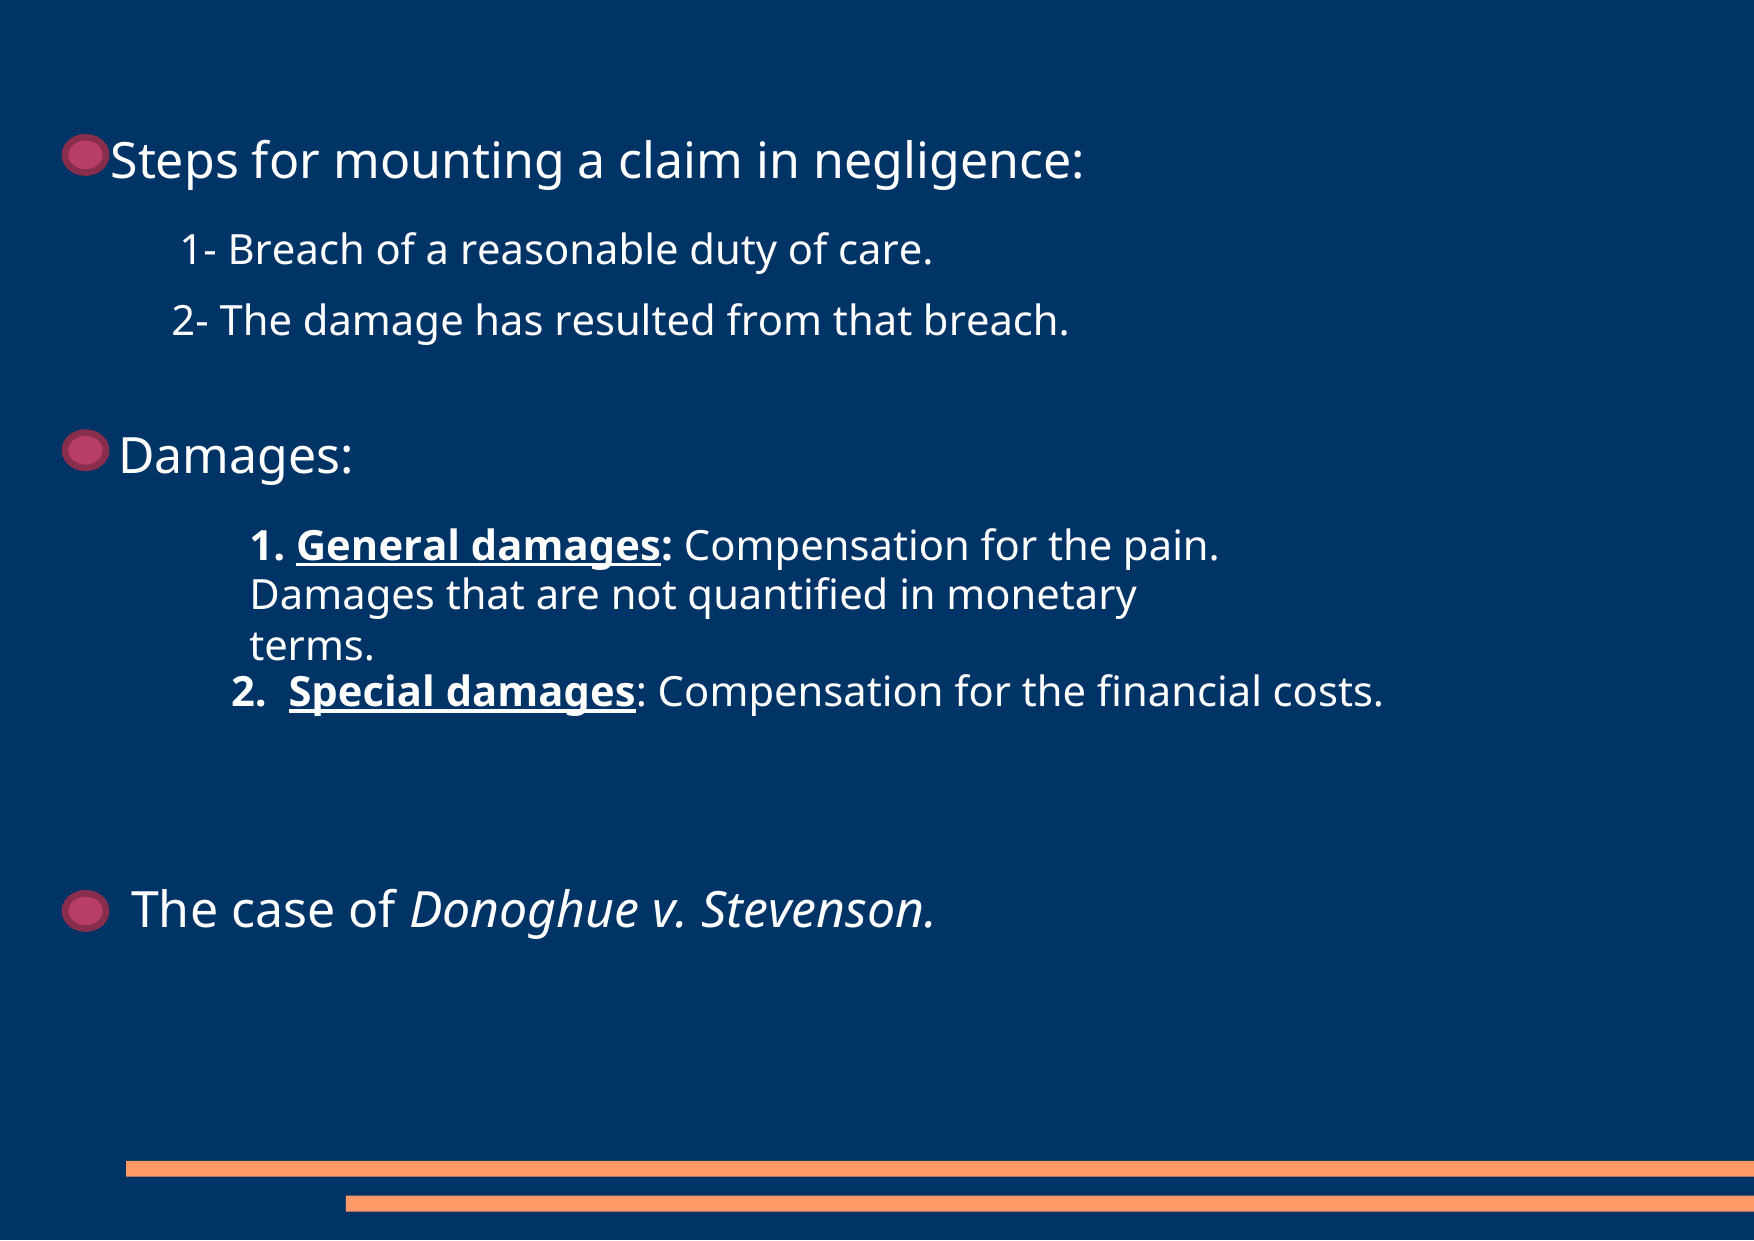

Steps for mounting a claim in negligence:
1- Breach of a reasonable duty of care.
2- The damage has resulted from that breach.
Damages:
1. General damages: Compensation for the pain. Damages that are not quantified in monetary terms.
2. Special damages: Compensation for the financial costs.
The case of Donoghue v. Stevenson.